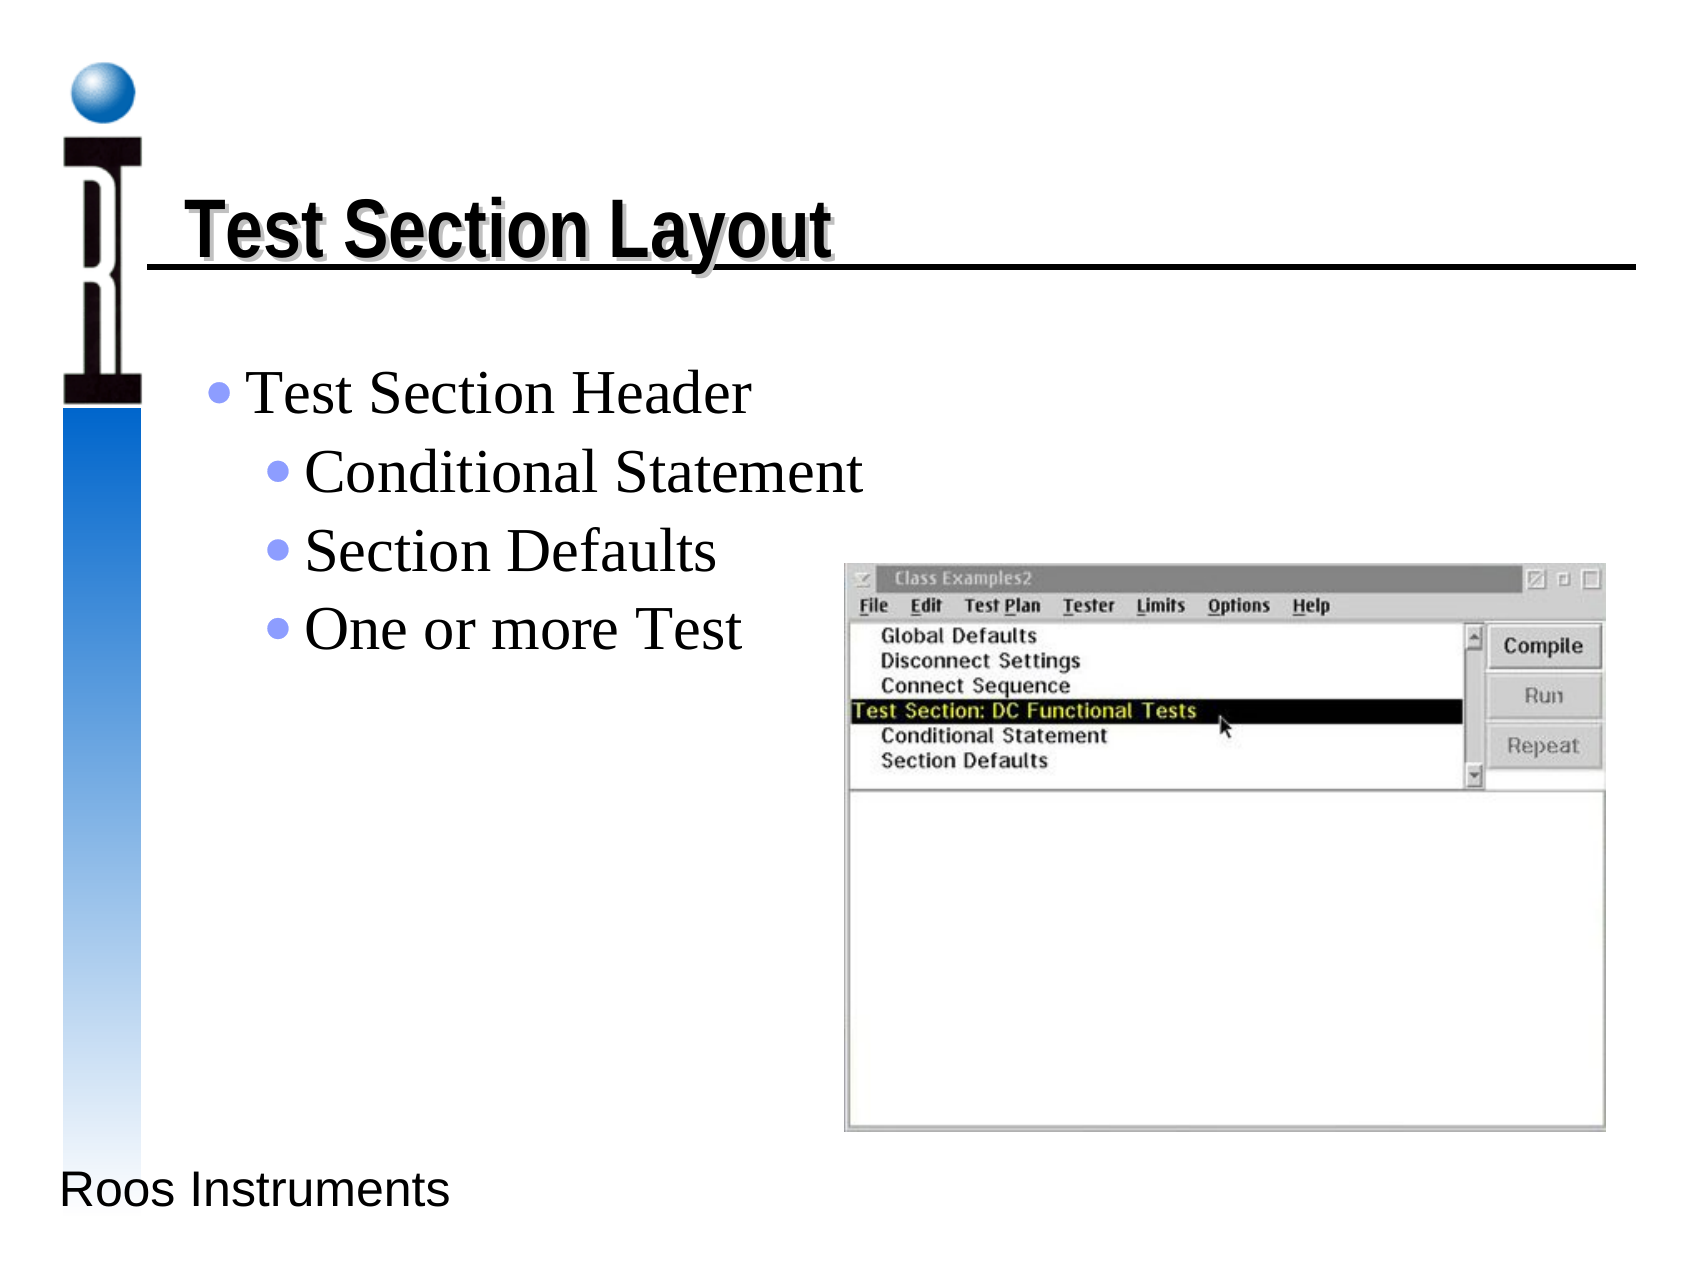

Test Section Layout
Test Section Header
Conditional Statement
Section Defaults
One or more Test